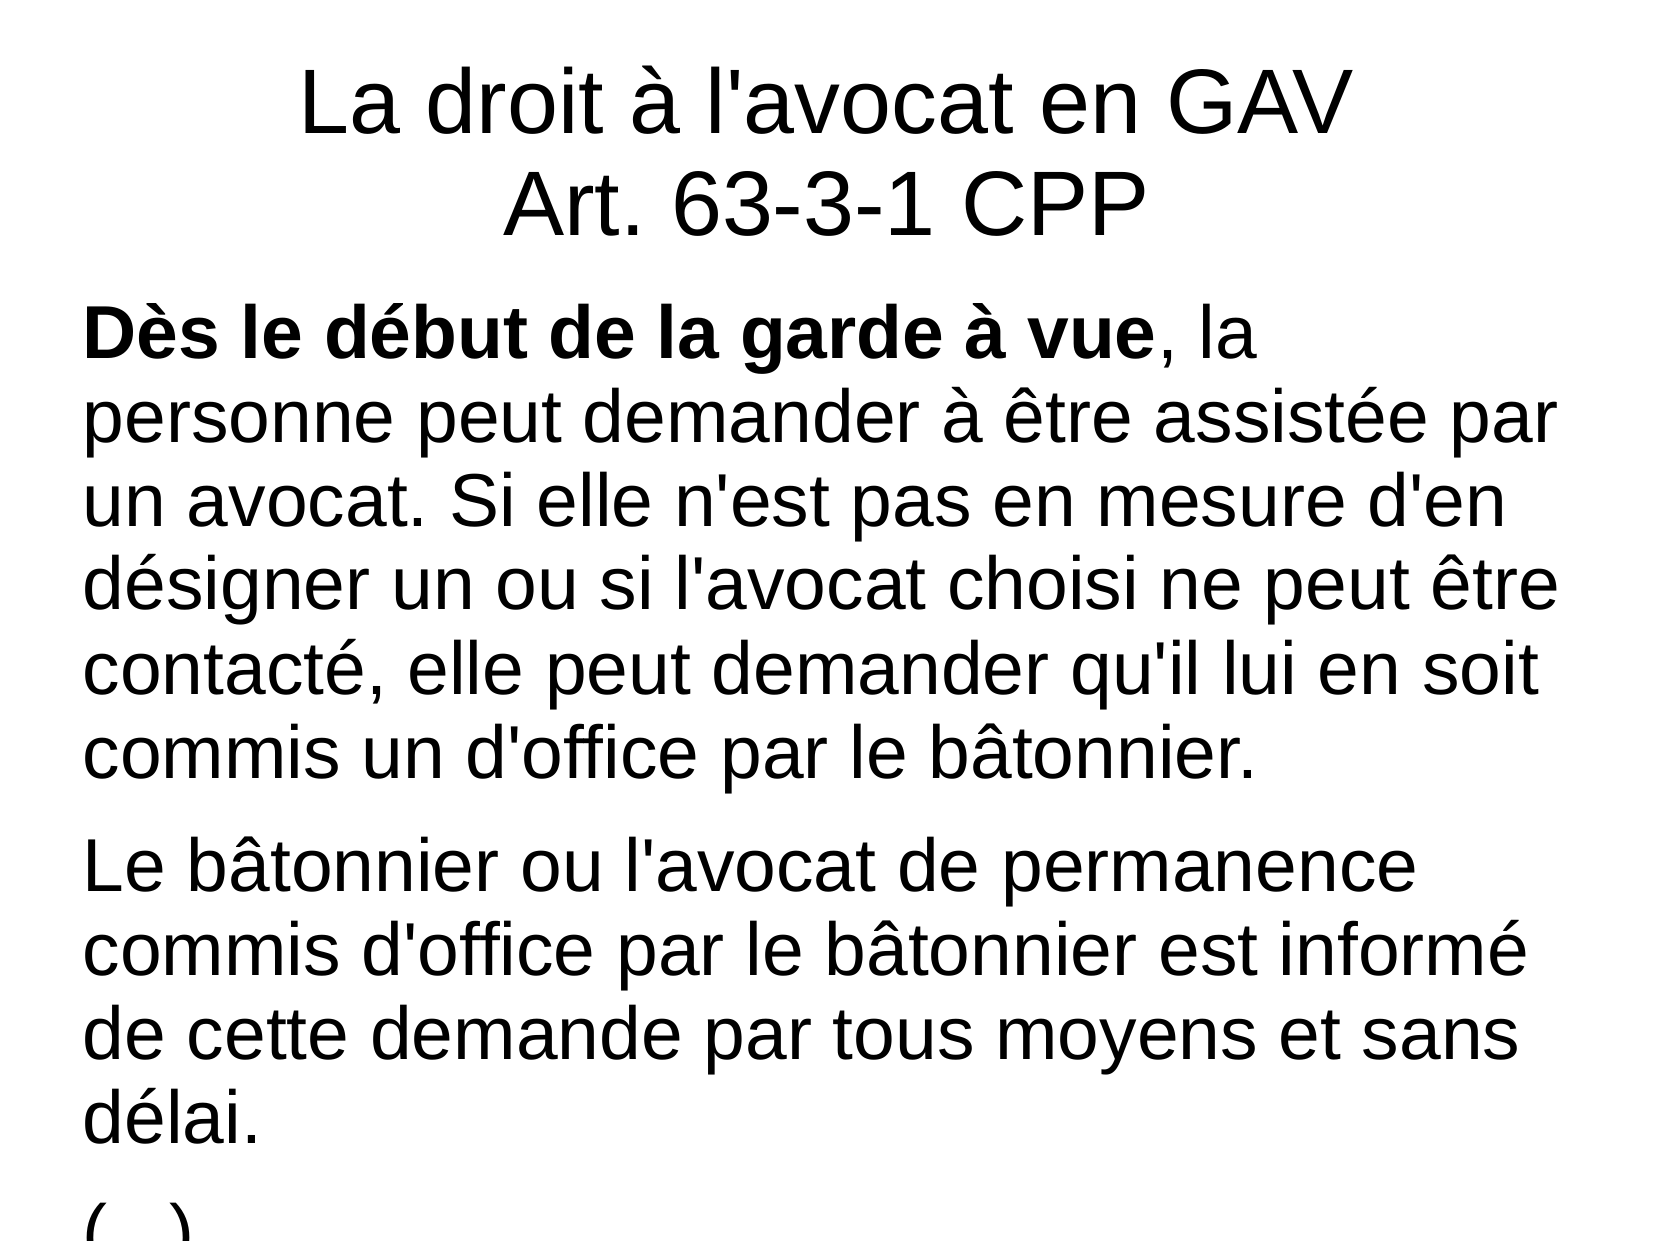

# La droit à l'avocat en GAV Art. 63-3-1 CPP
Dès le début de la garde à vue, la personne peut demander à être assistée par un avocat. Si elle n'est pas en mesure d'en désigner un ou si l'avocat choisi ne peut être contacté, elle peut demander qu'il lui en soit commis un d'office par le bâtonnier.
Le bâtonnier ou l'avocat de permanence commis d'office par le bâtonnier est informé de cette demande par tous moyens et sans délai.
(...)